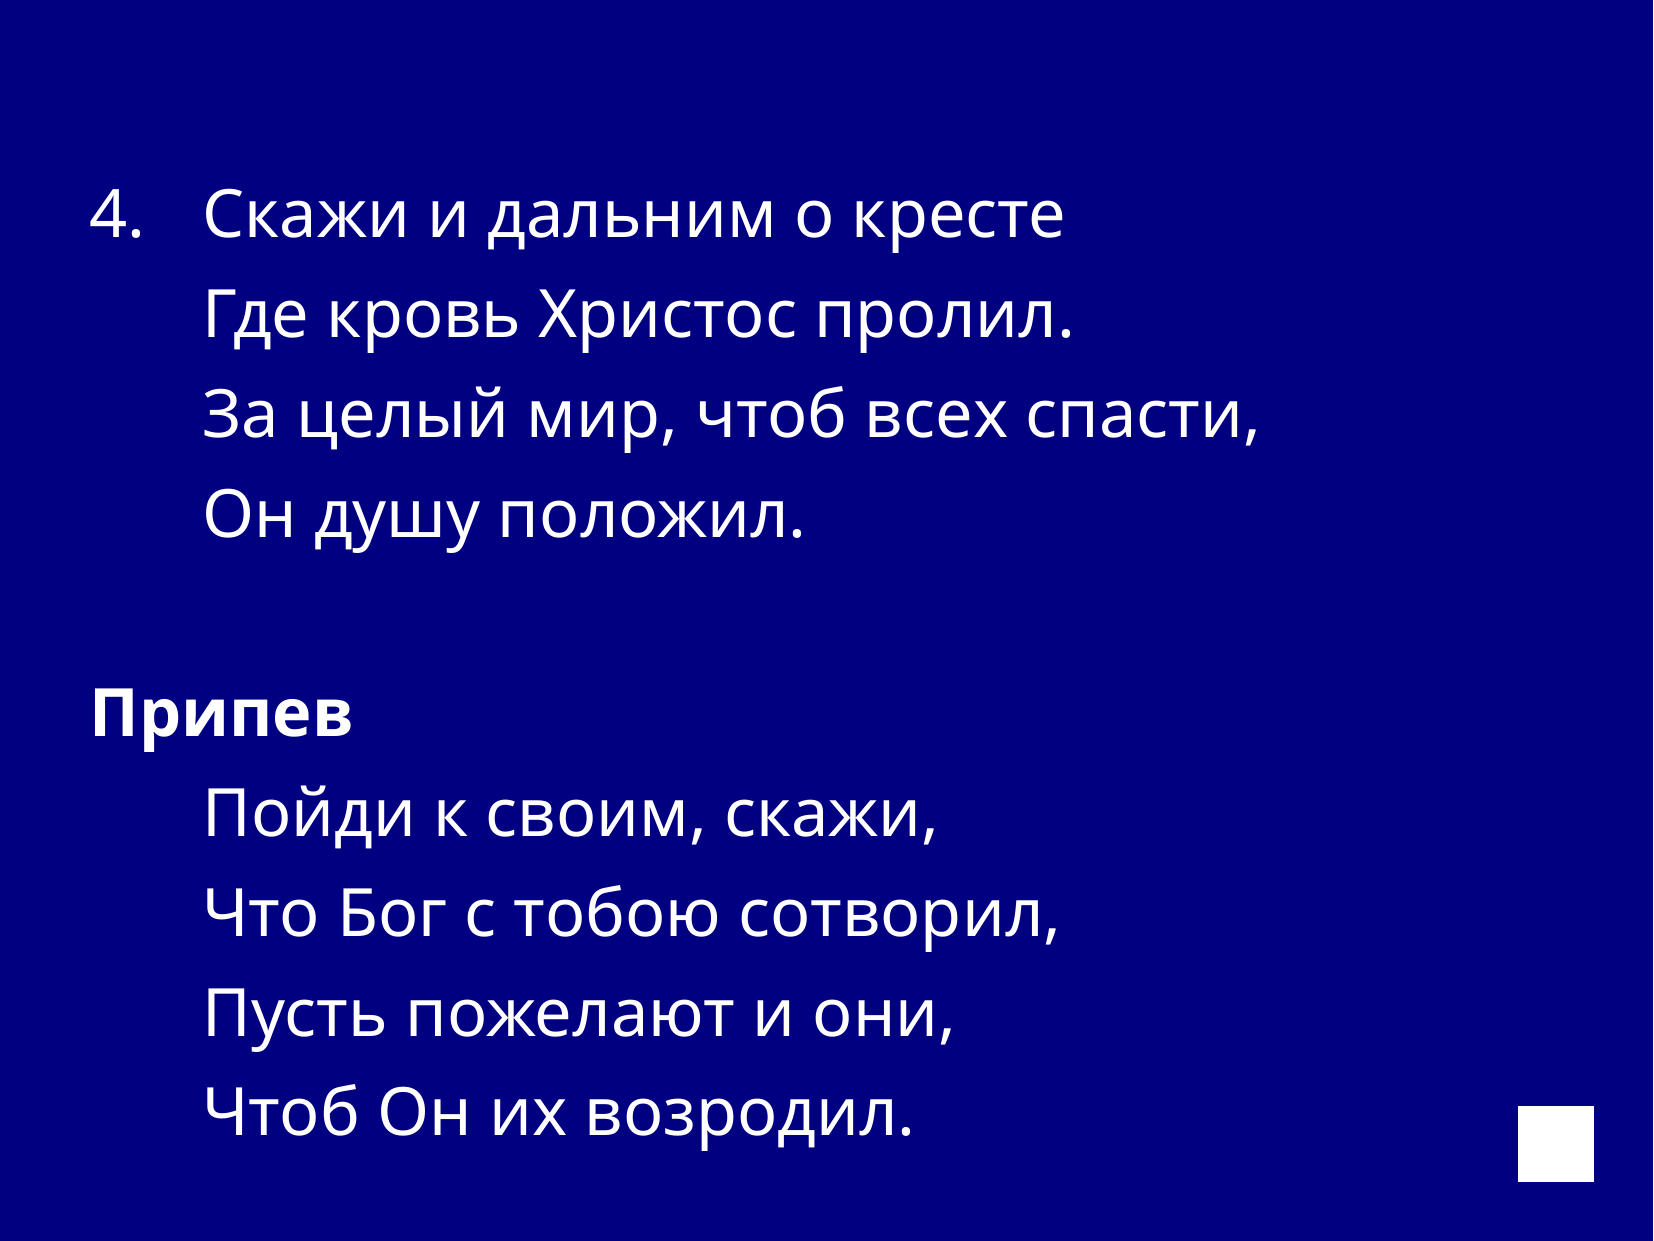

4.	Скажи и дальним о кресте
	Где кровь Христос пролил.
	За целый мир, чтоб всех спасти,
	Он душу положил.
Припев
	Пойди к своим, скажи,
	Что Бог с тобою сотворил,
	Пусть пожелают и они,
	Чтоб Он их возродил.